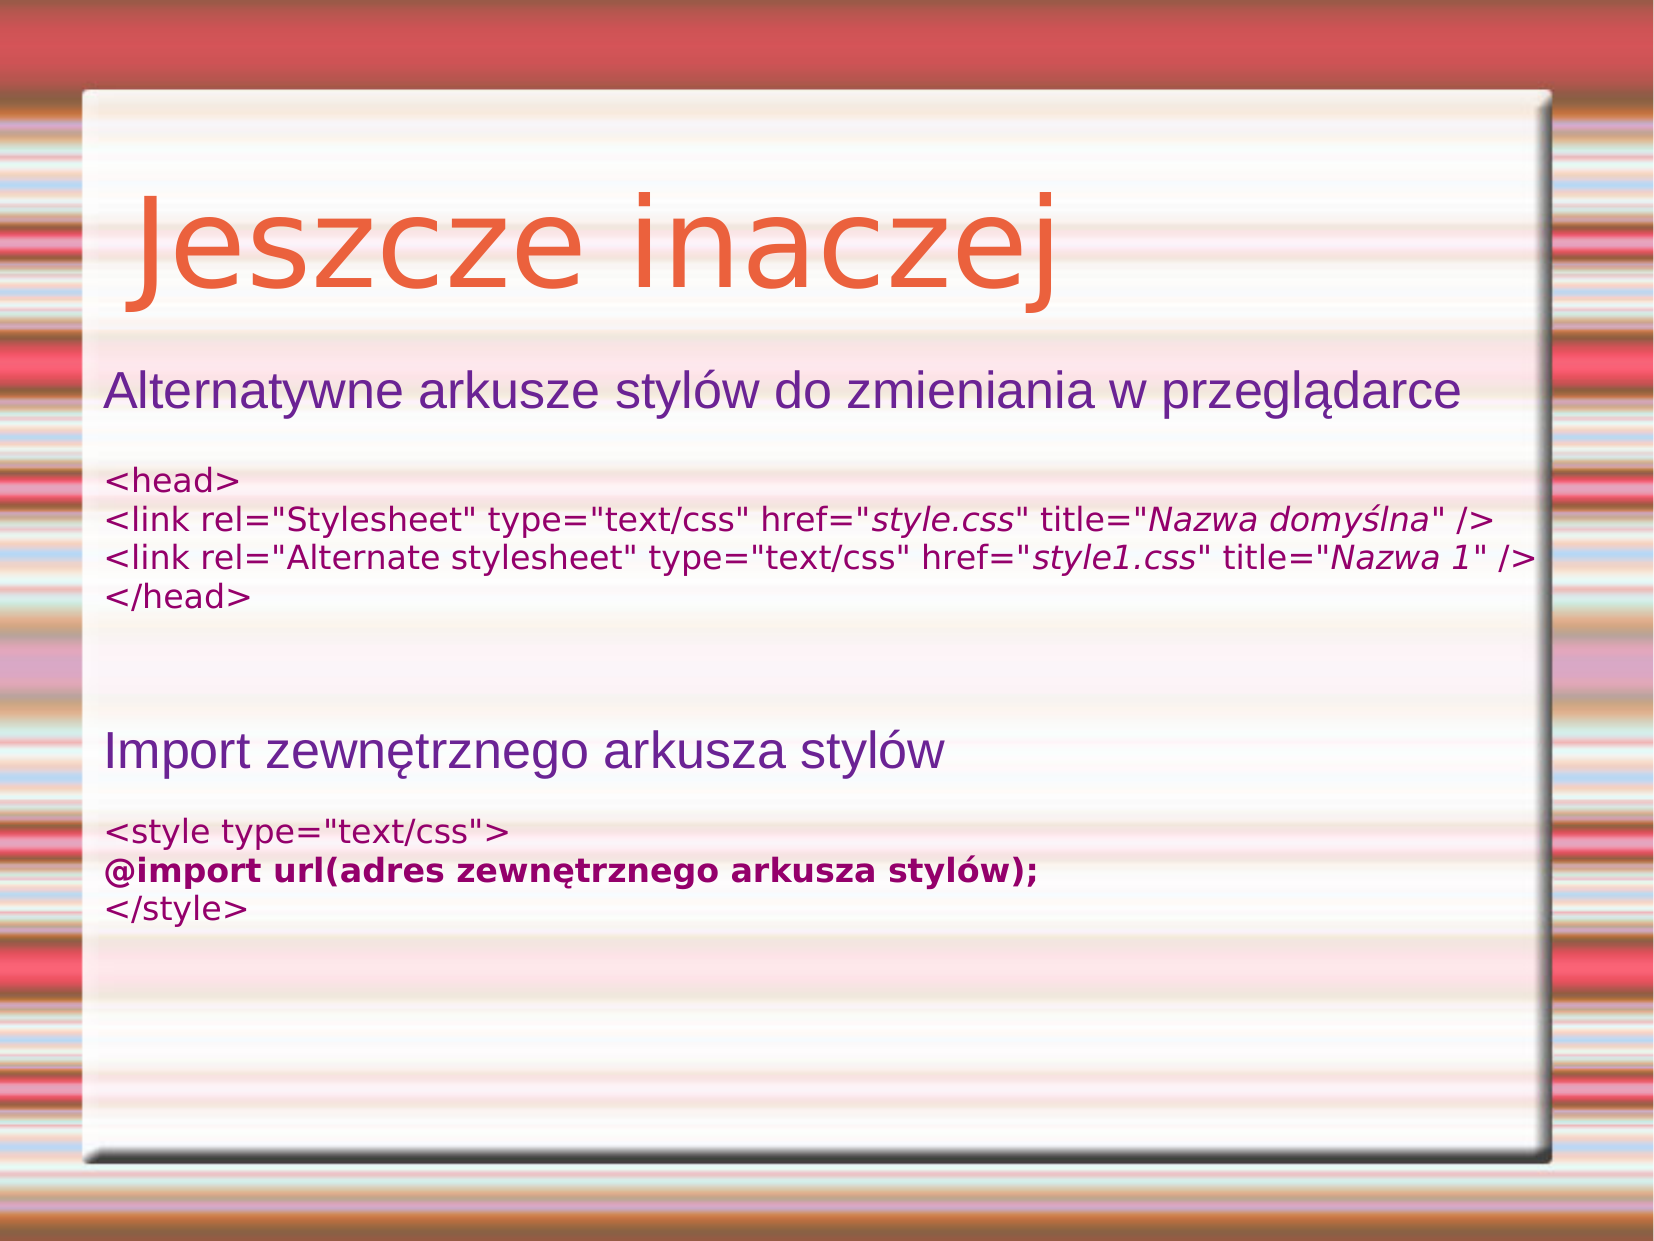

Jeszcze inaczej
Alternatywne arkusze stylów do zmieniania w przeglądarce
<head>
<link rel="Stylesheet" type="text/css" href="style.css" title="Nazwa domyślna" />
<link rel="Alternate stylesheet" type="text/css" href="style1.css" title="Nazwa 1" />
</head>
Import zewnętrznego arkusza stylów
<style type="text/css">
@import url(adres zewnętrznego arkusza stylów);
</style>